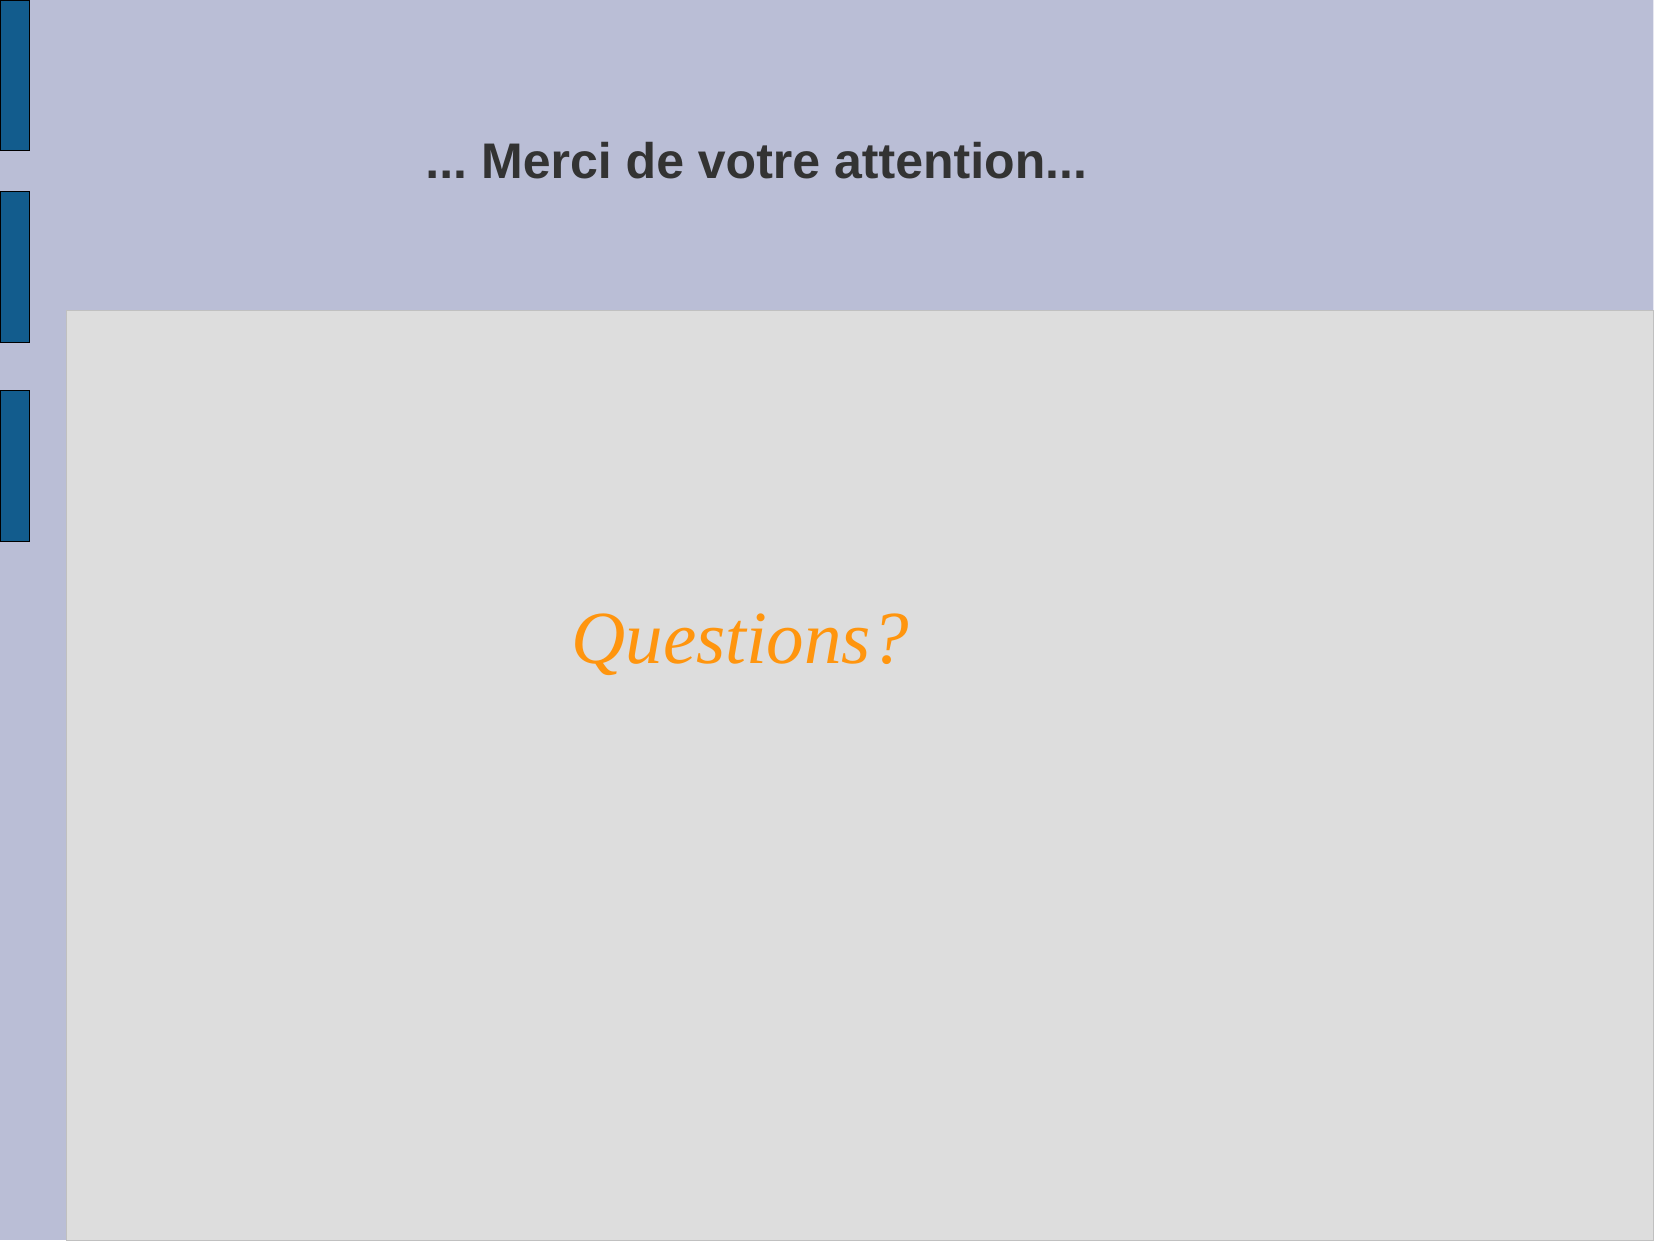

# ... Merci de votre attention...
Questions?